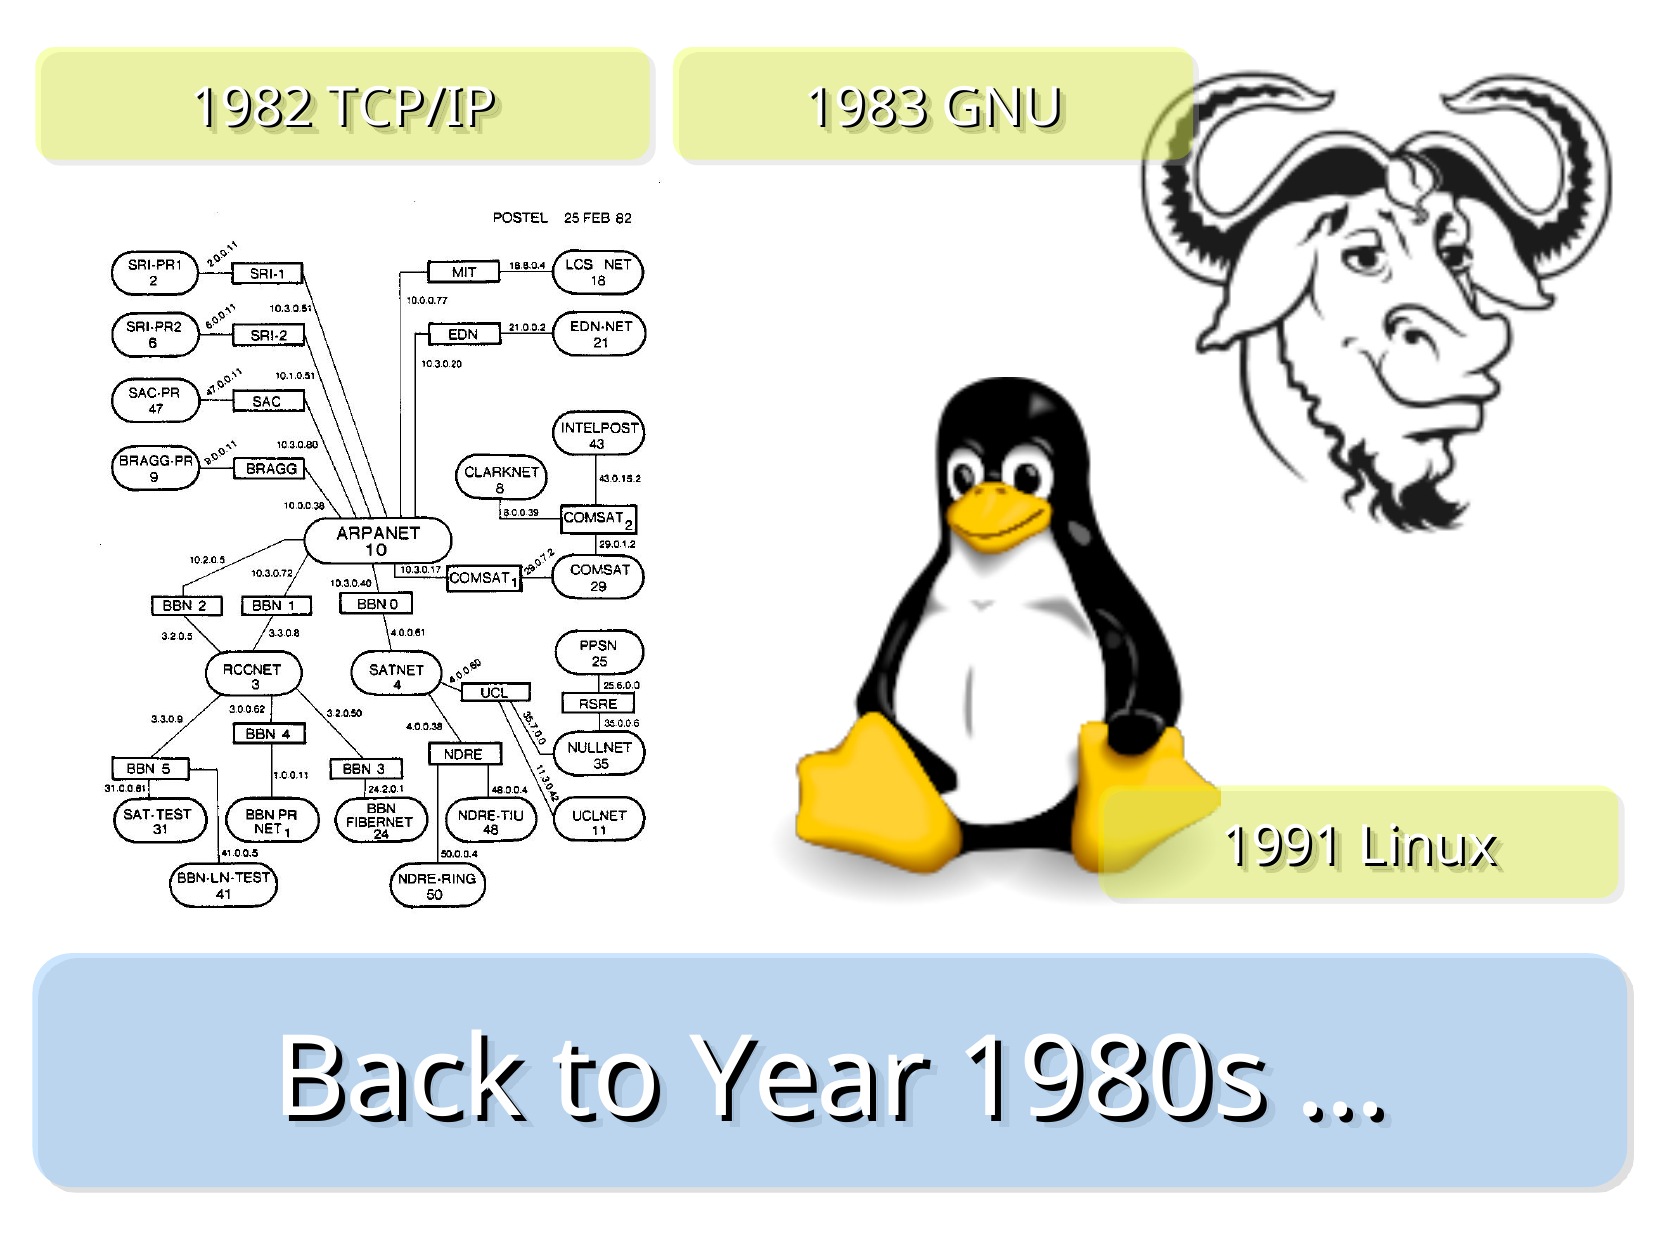

1982 TCP/IP
1983 GNU
1991 Linux
Back to Year 1980s ...